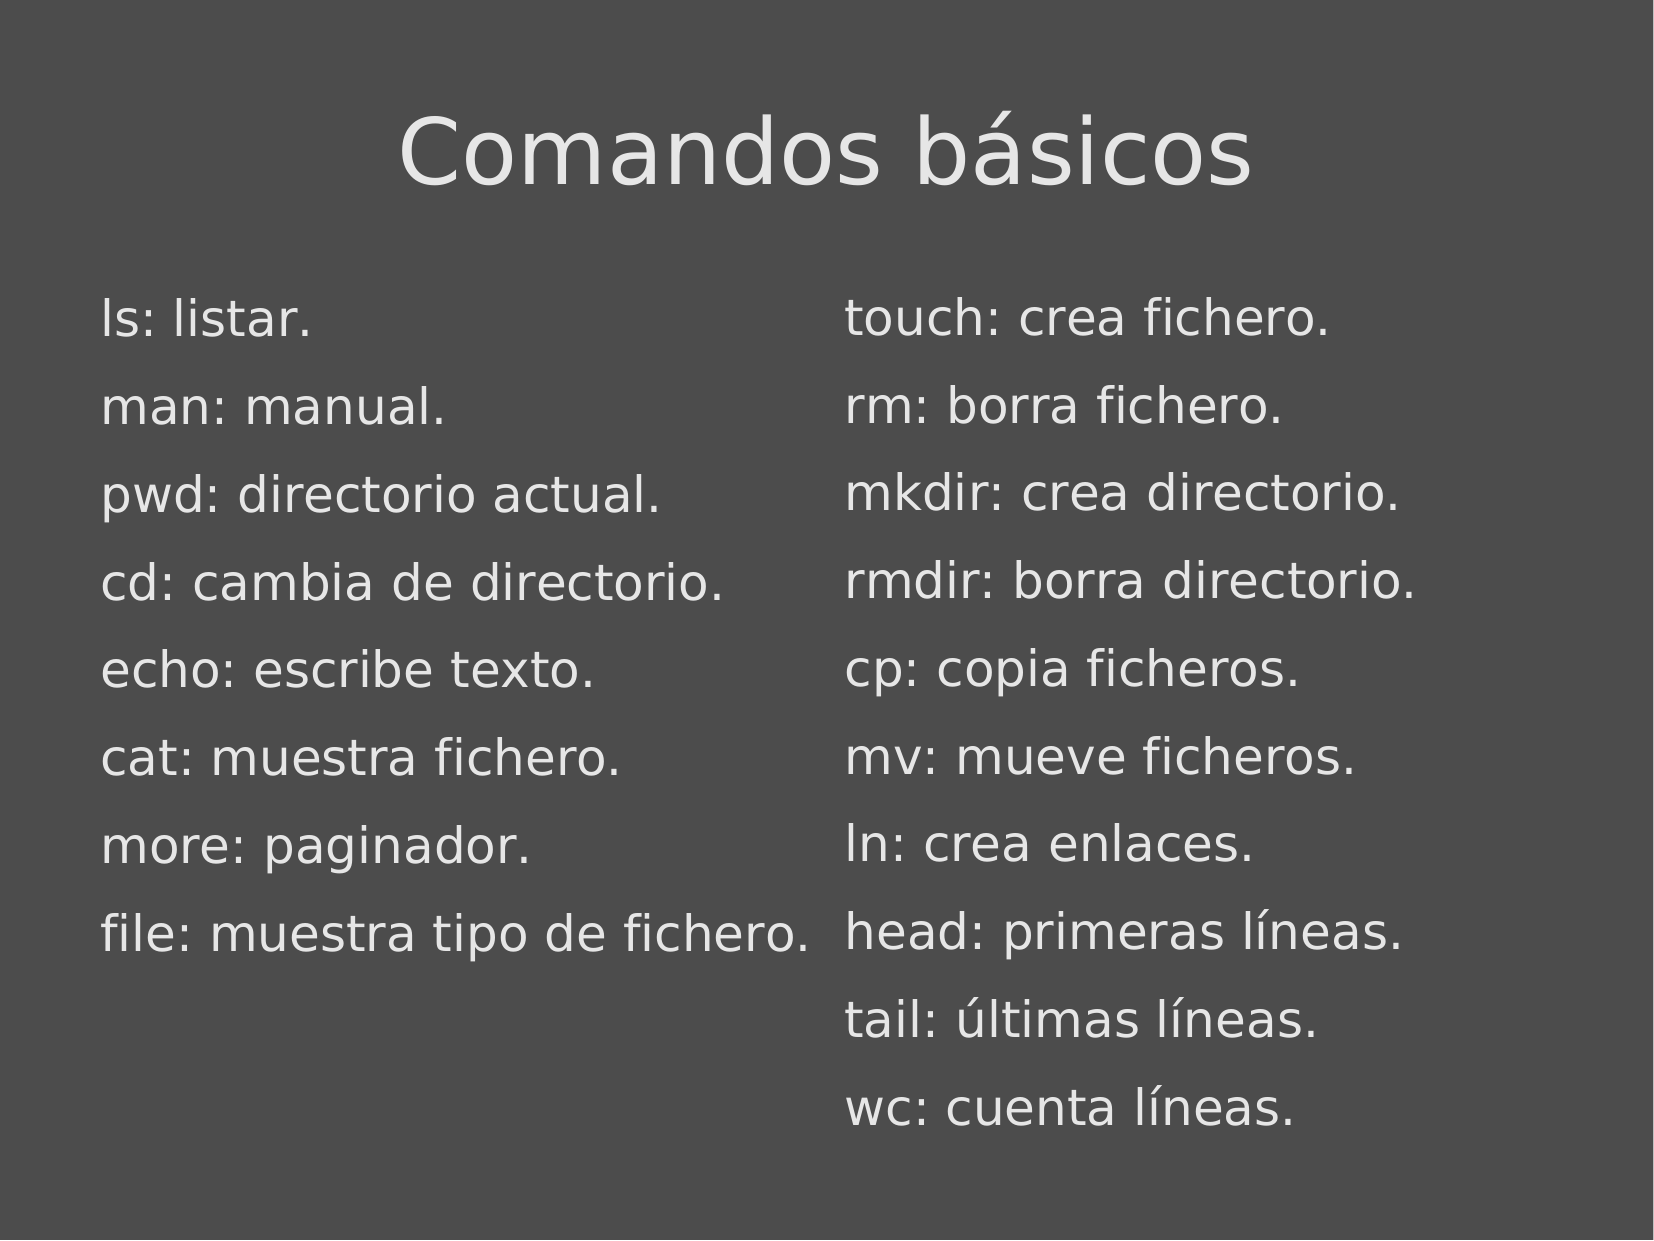

# Comandos básicos
touch: crea fichero.
rm: borra fichero.
mkdir: crea directorio.
rmdir: borra directorio.
cp: copia ficheros.
mv: mueve ficheros.
ln: crea enlaces.
head: primeras líneas.
tail: últimas líneas.
wc: cuenta líneas.
ls: listar.
man: manual.
pwd: directorio actual.
cd: cambia de directorio.
echo: escribe texto.
cat: muestra fichero.
more: paginador.
file: muestra tipo de fichero.